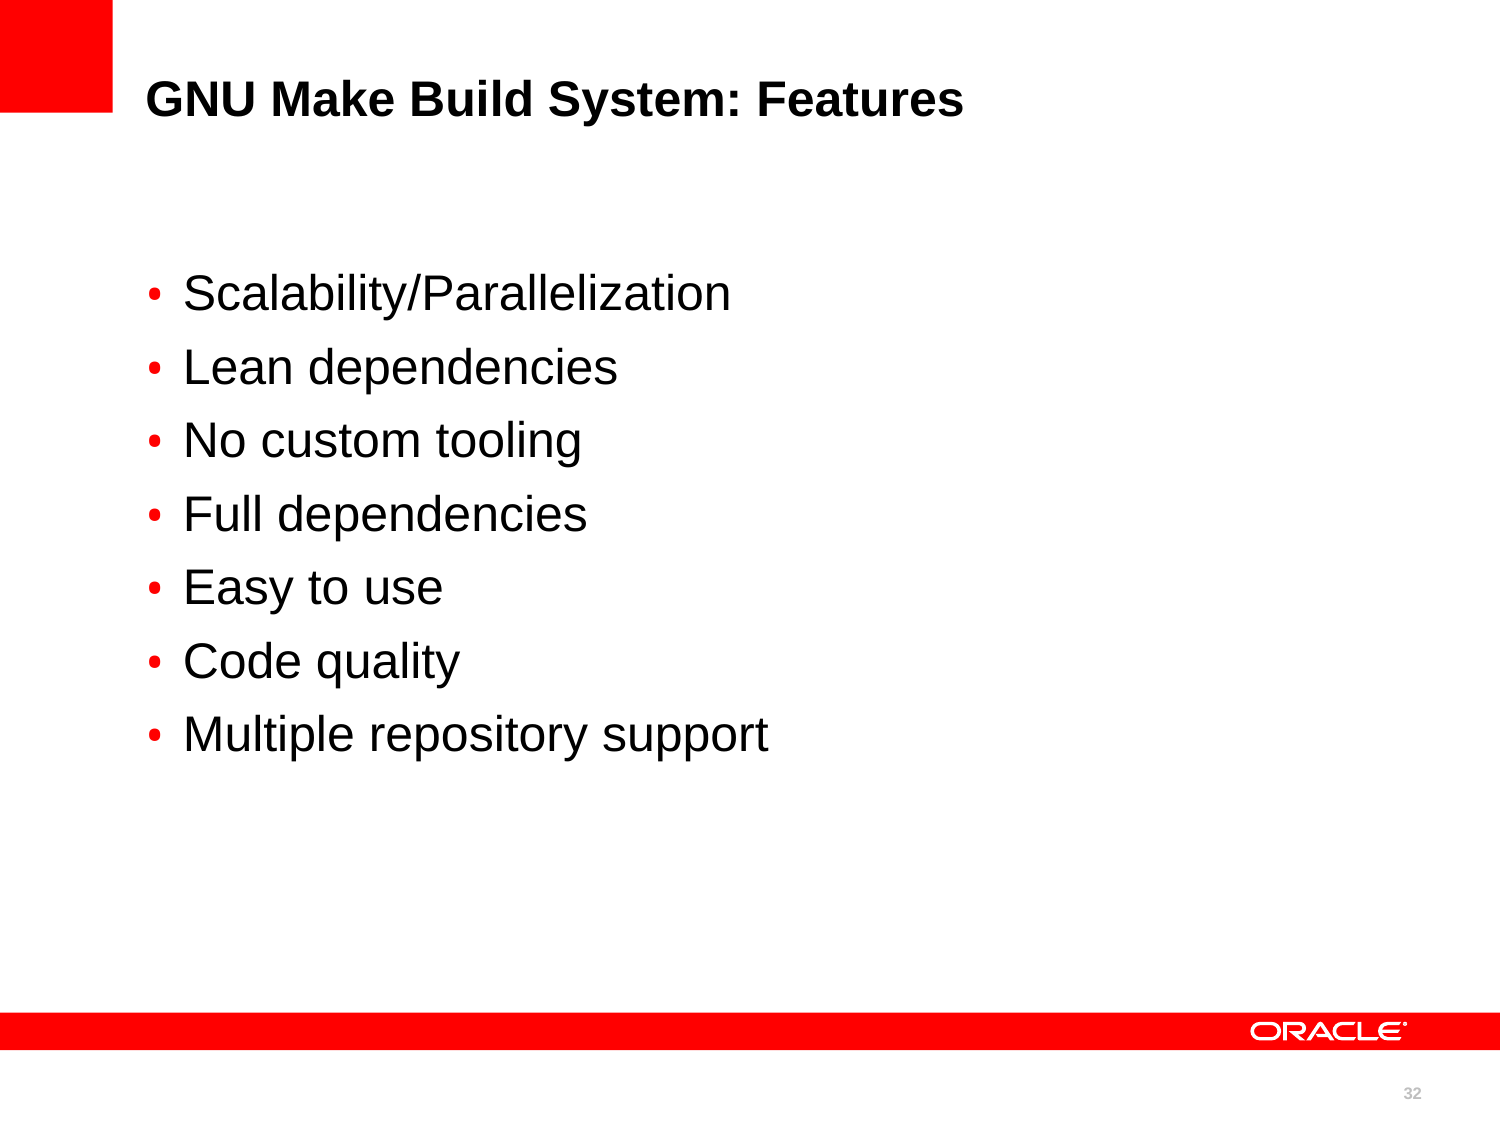

# GNU Make Build System: Features
Scalability/Parallelization
Lean dependencies
No custom tooling
Full dependencies
Easy to use
Code quality
Multiple repository support